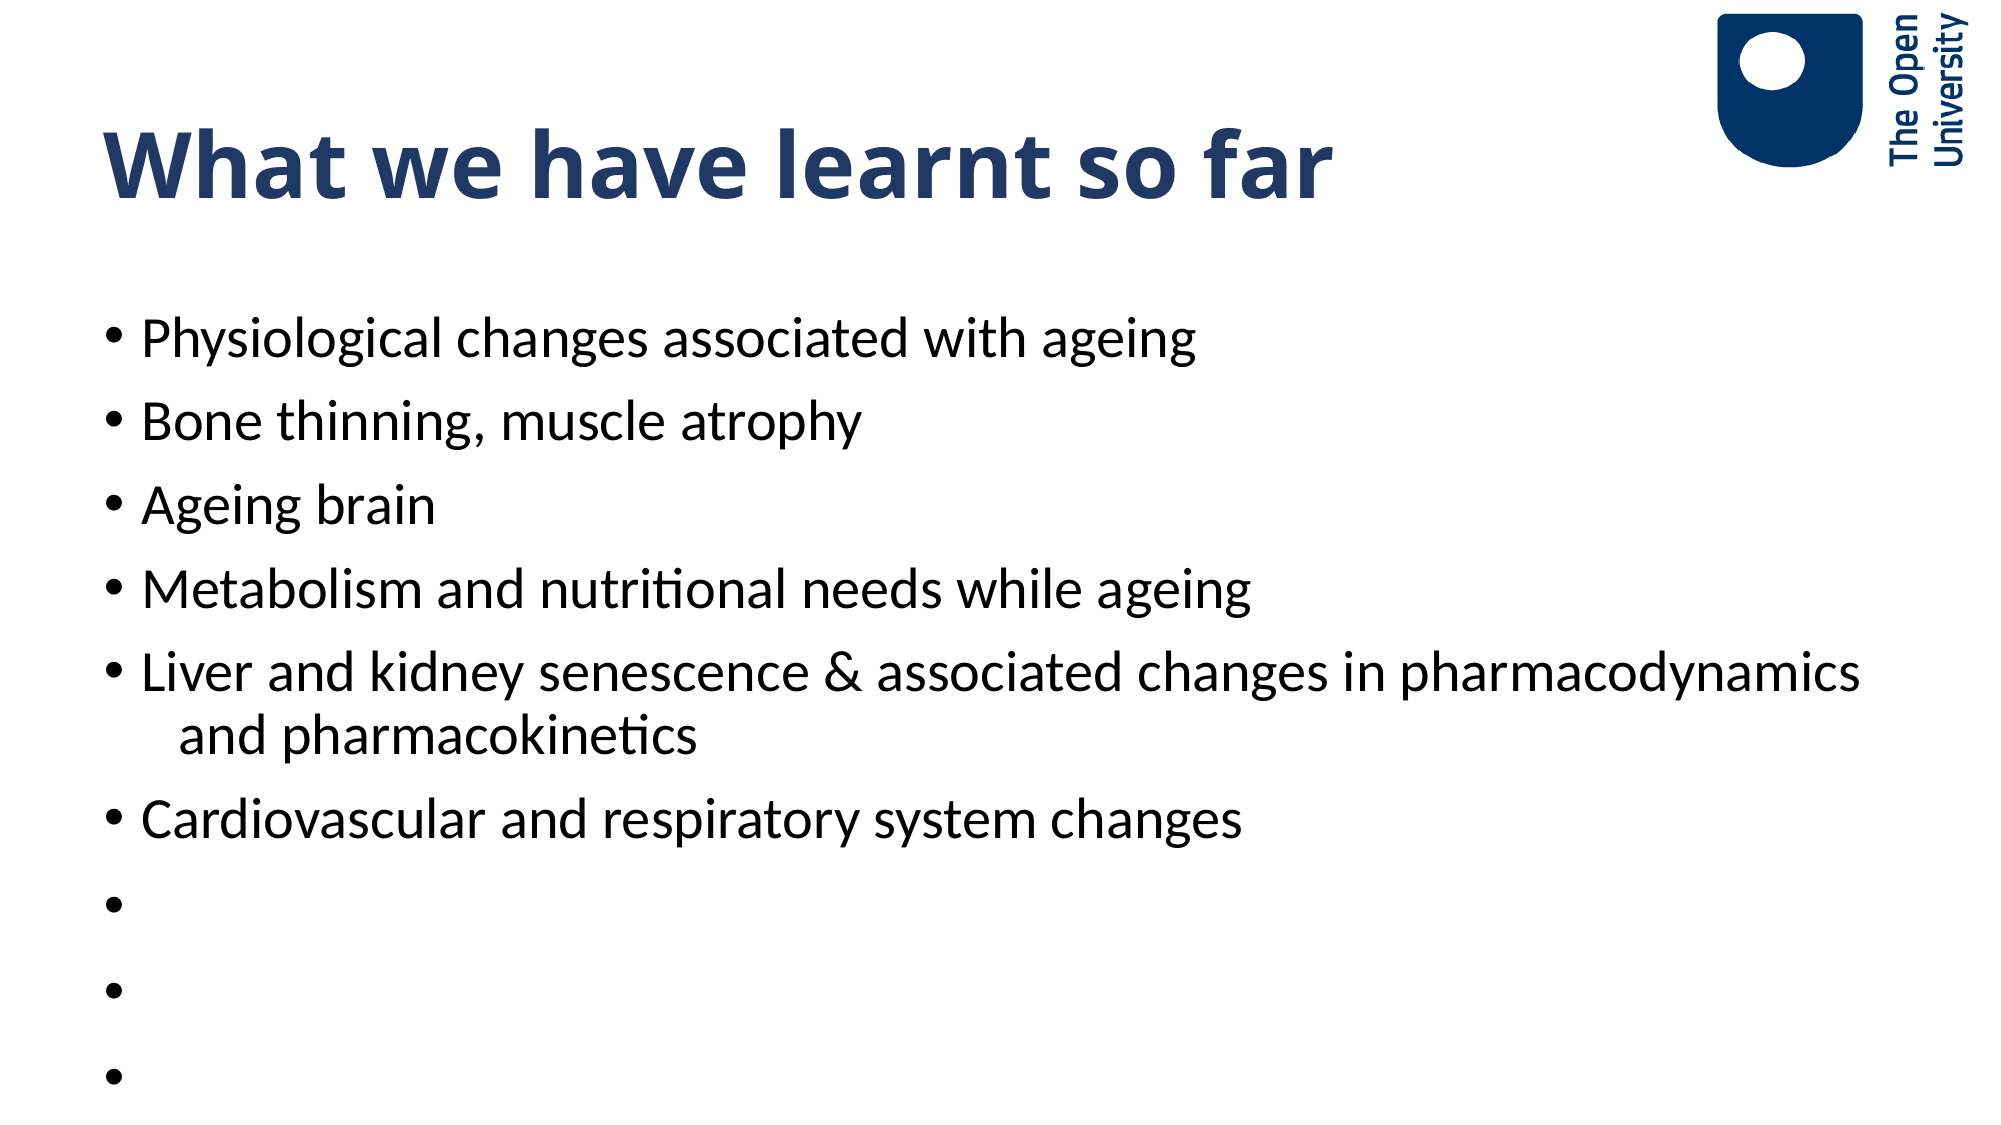

# What we have learnt so far
Physiological changes associated with ageing
Bone thinning, muscle atrophy
Ageing brain
Metabolism and nutritional needs while ageing
Liver and kidney senescence & associated changes in pharmacodynamics and pharmacokinetics
Cardiovascular and respiratory system changes